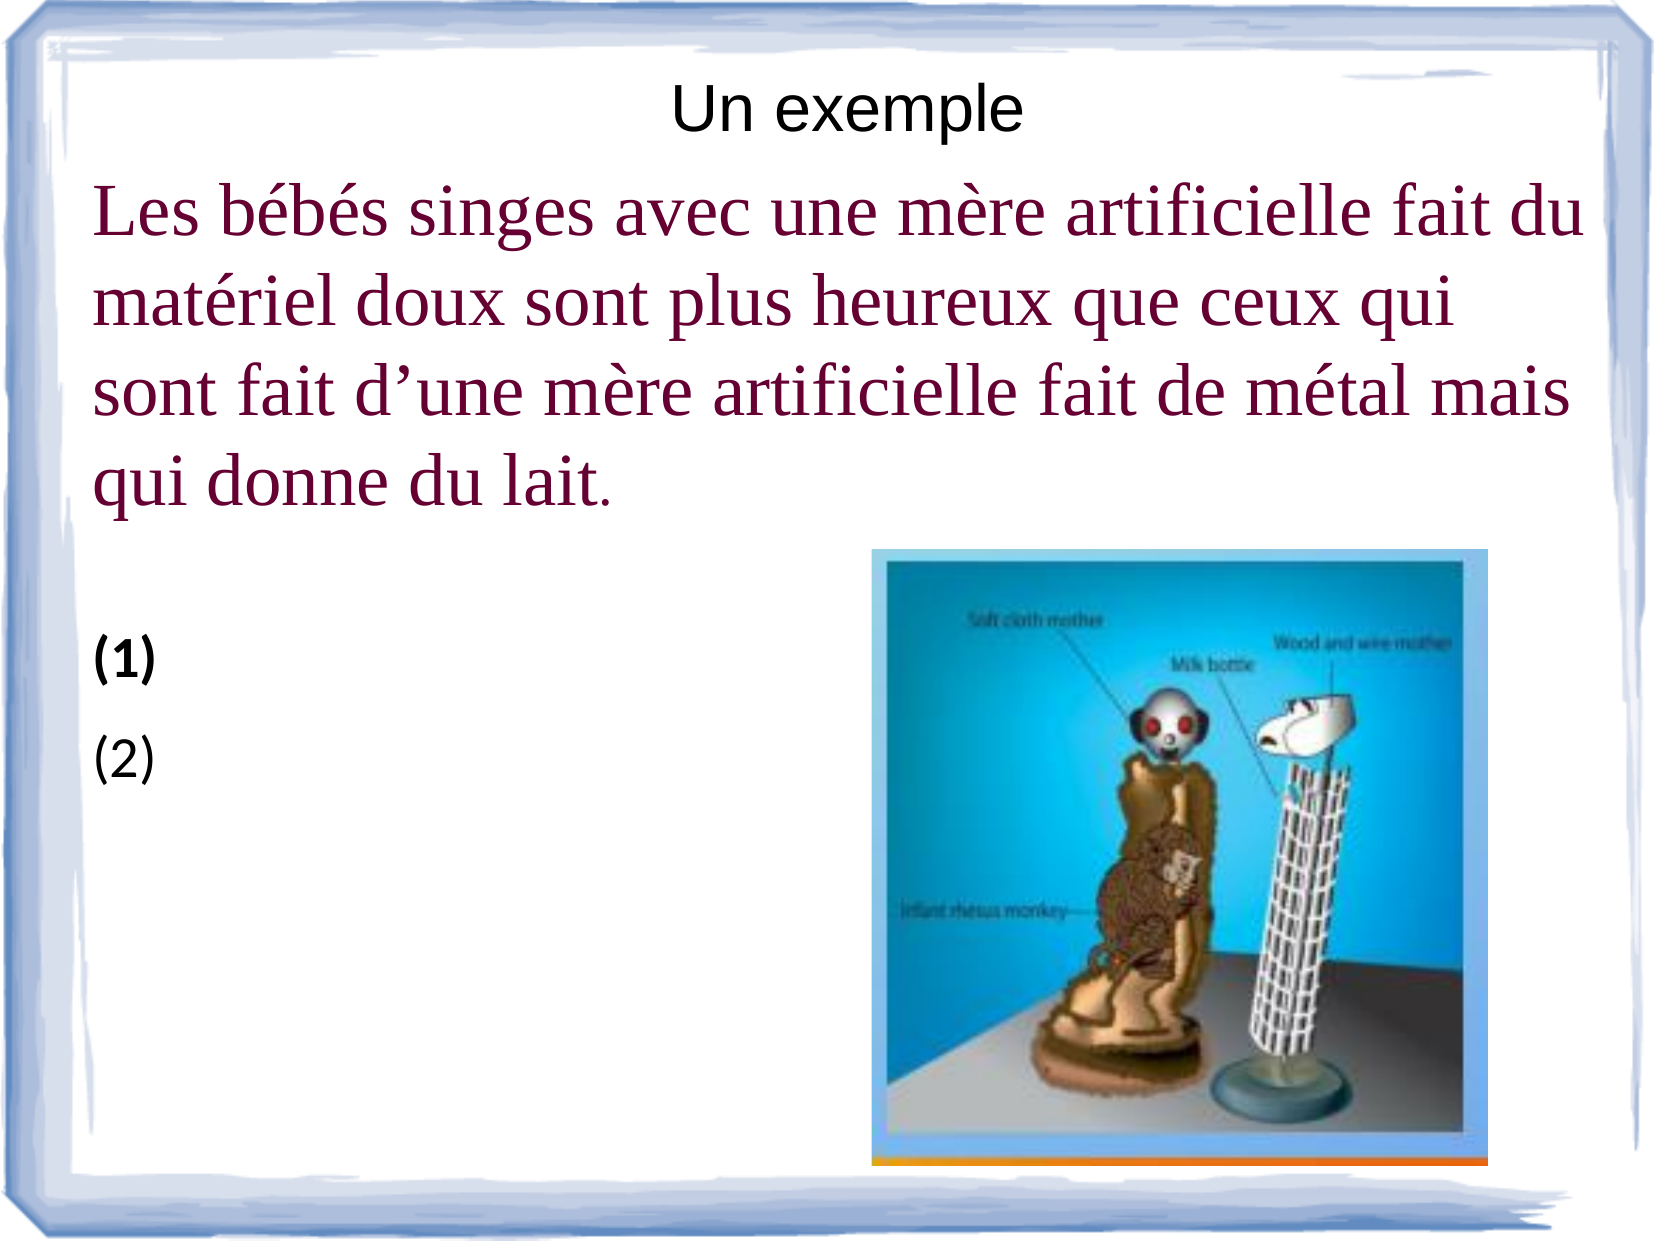

# Un exemple
Les bébés singes avec une mère artificielle fait du matériel doux sont plus heureux que ceux qui sont fait d’une mère artificielle fait de métal mais qui donne du lait.